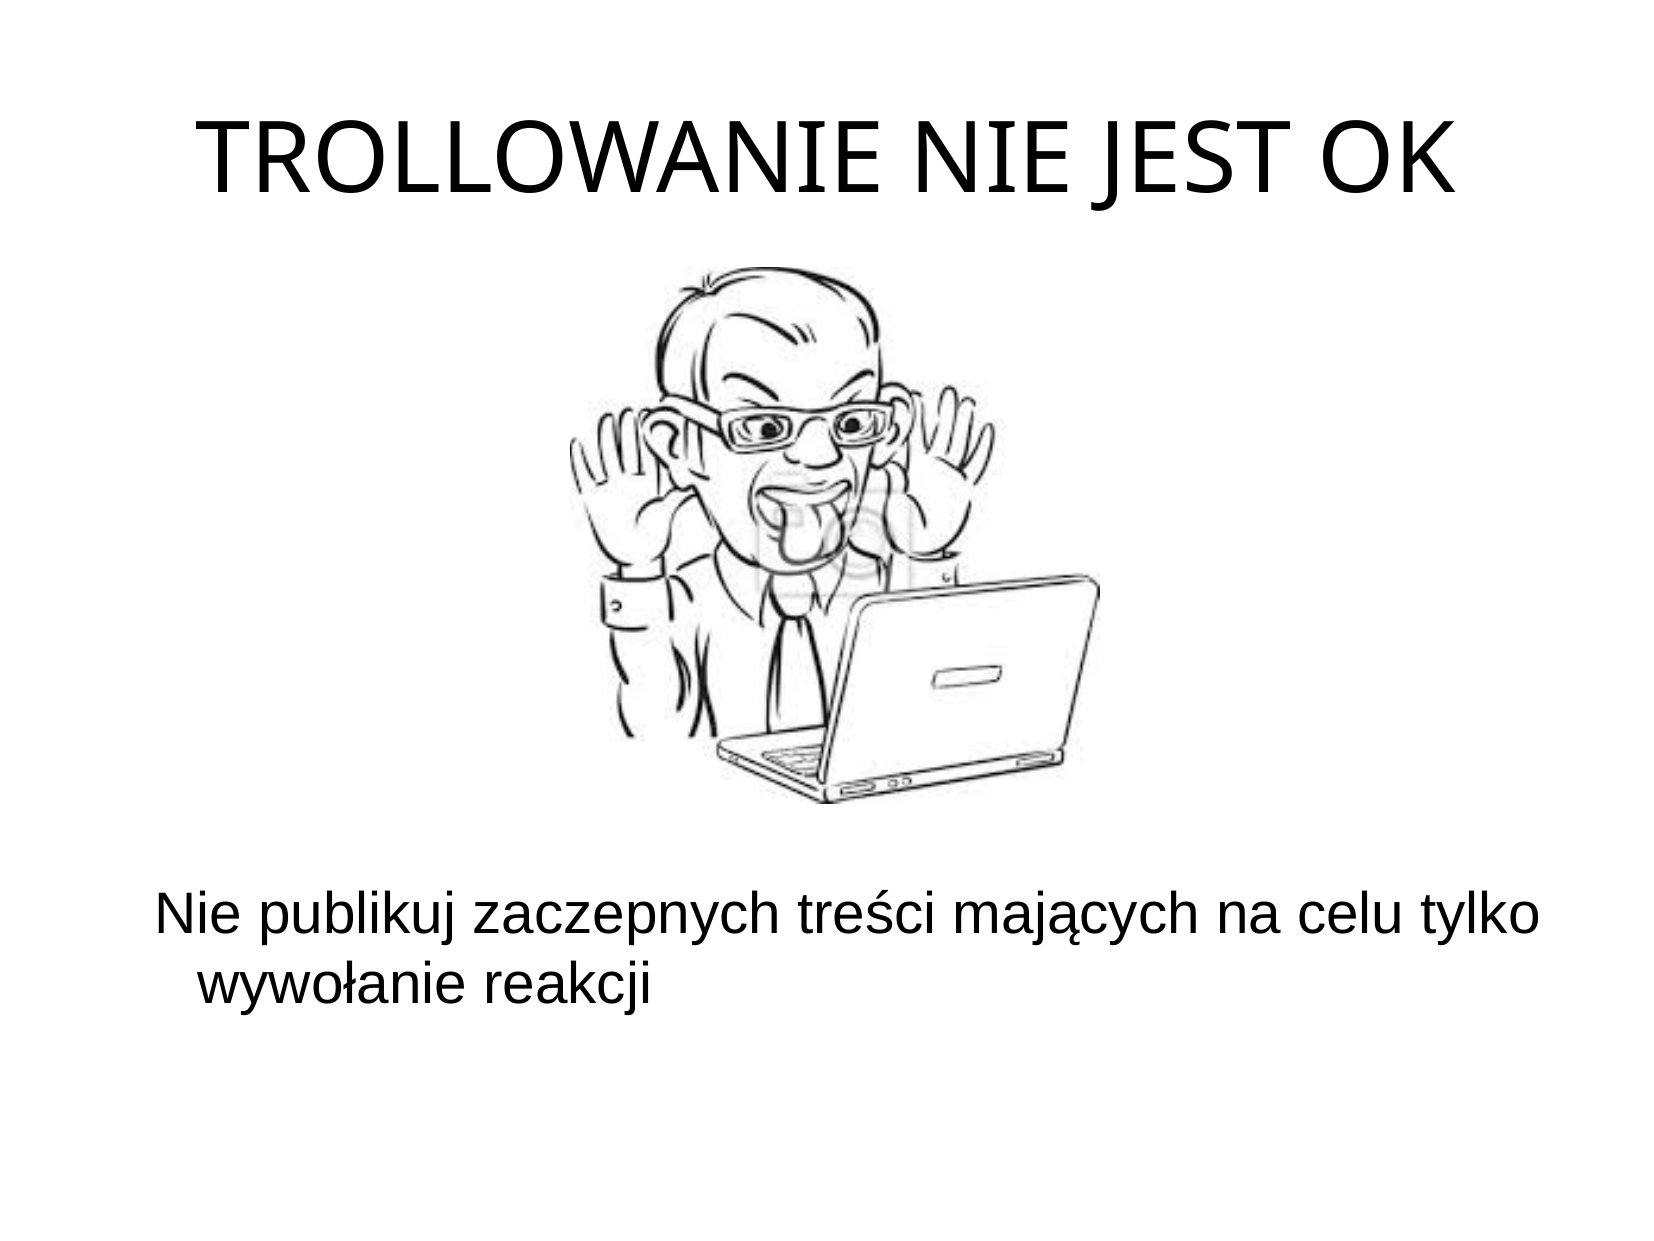

# TROLLOWANIE NIE JEST OK
Nie publikuj zaczepnych treści mających na celu tylko wywołanie reakcji